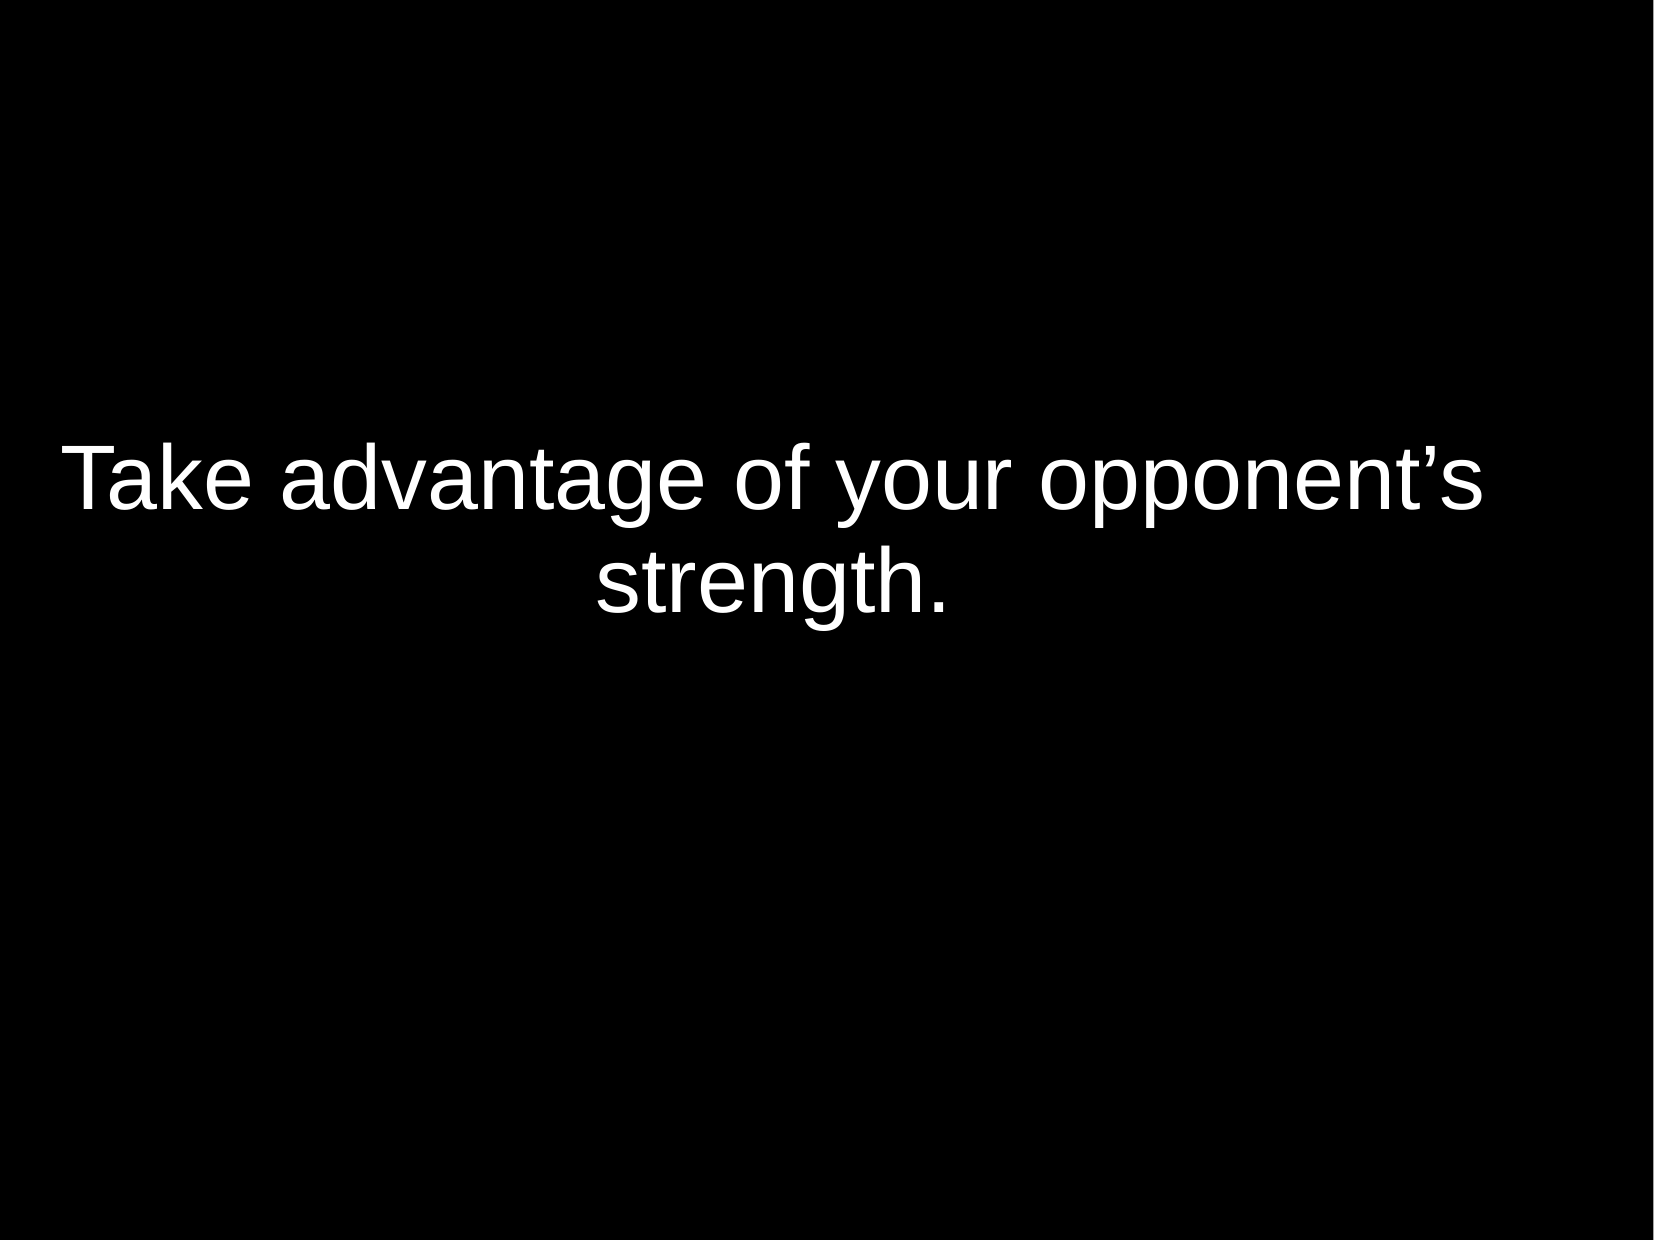

# Take advantage of your opponent’s strength.